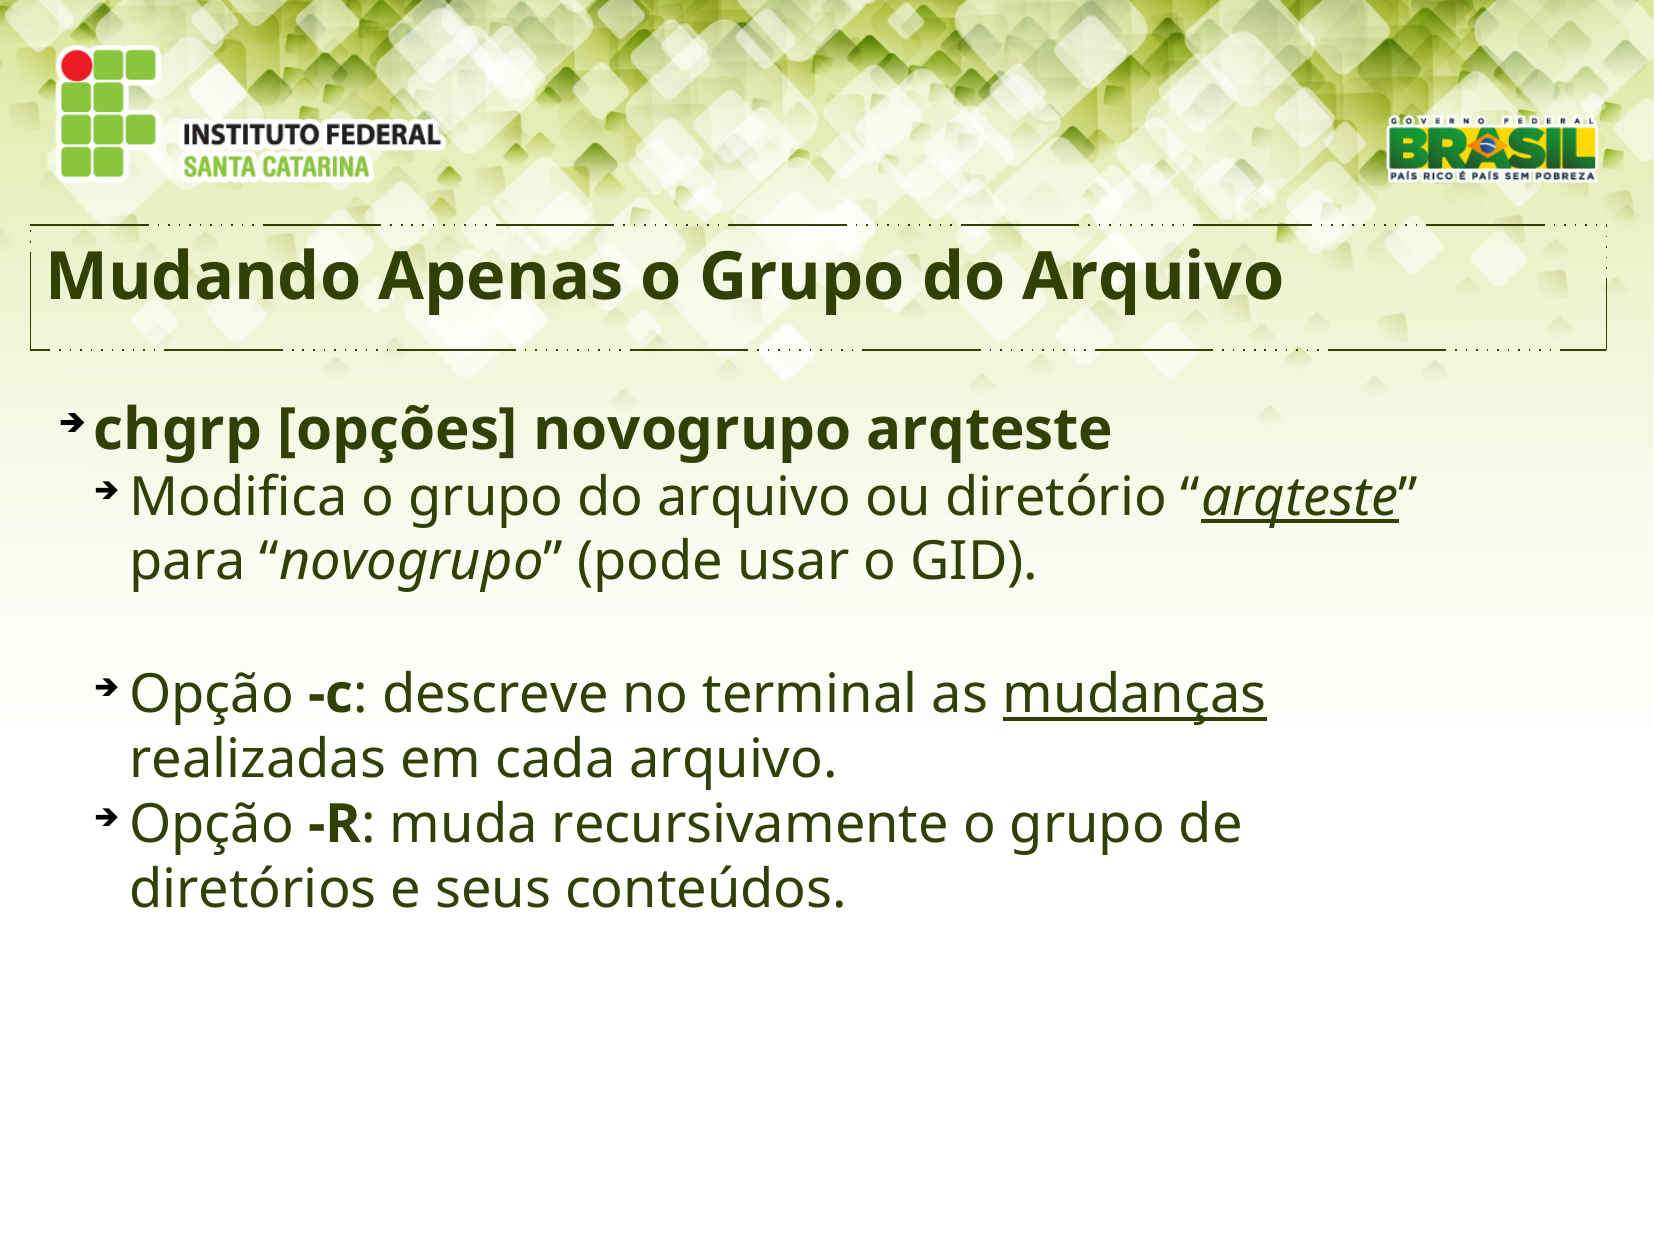

Mudando Apenas o Grupo do Arquivo
chgrp [opções] novogrupo arqteste
Modifica o grupo do arquivo ou diretório “arqteste” para “novogrupo” (pode usar o GID).
Opção -c: descreve no terminal as mudanças realizadas em cada arquivo.
Opção -R: muda recursivamente o grupo de diretórios e seus conteúdos.